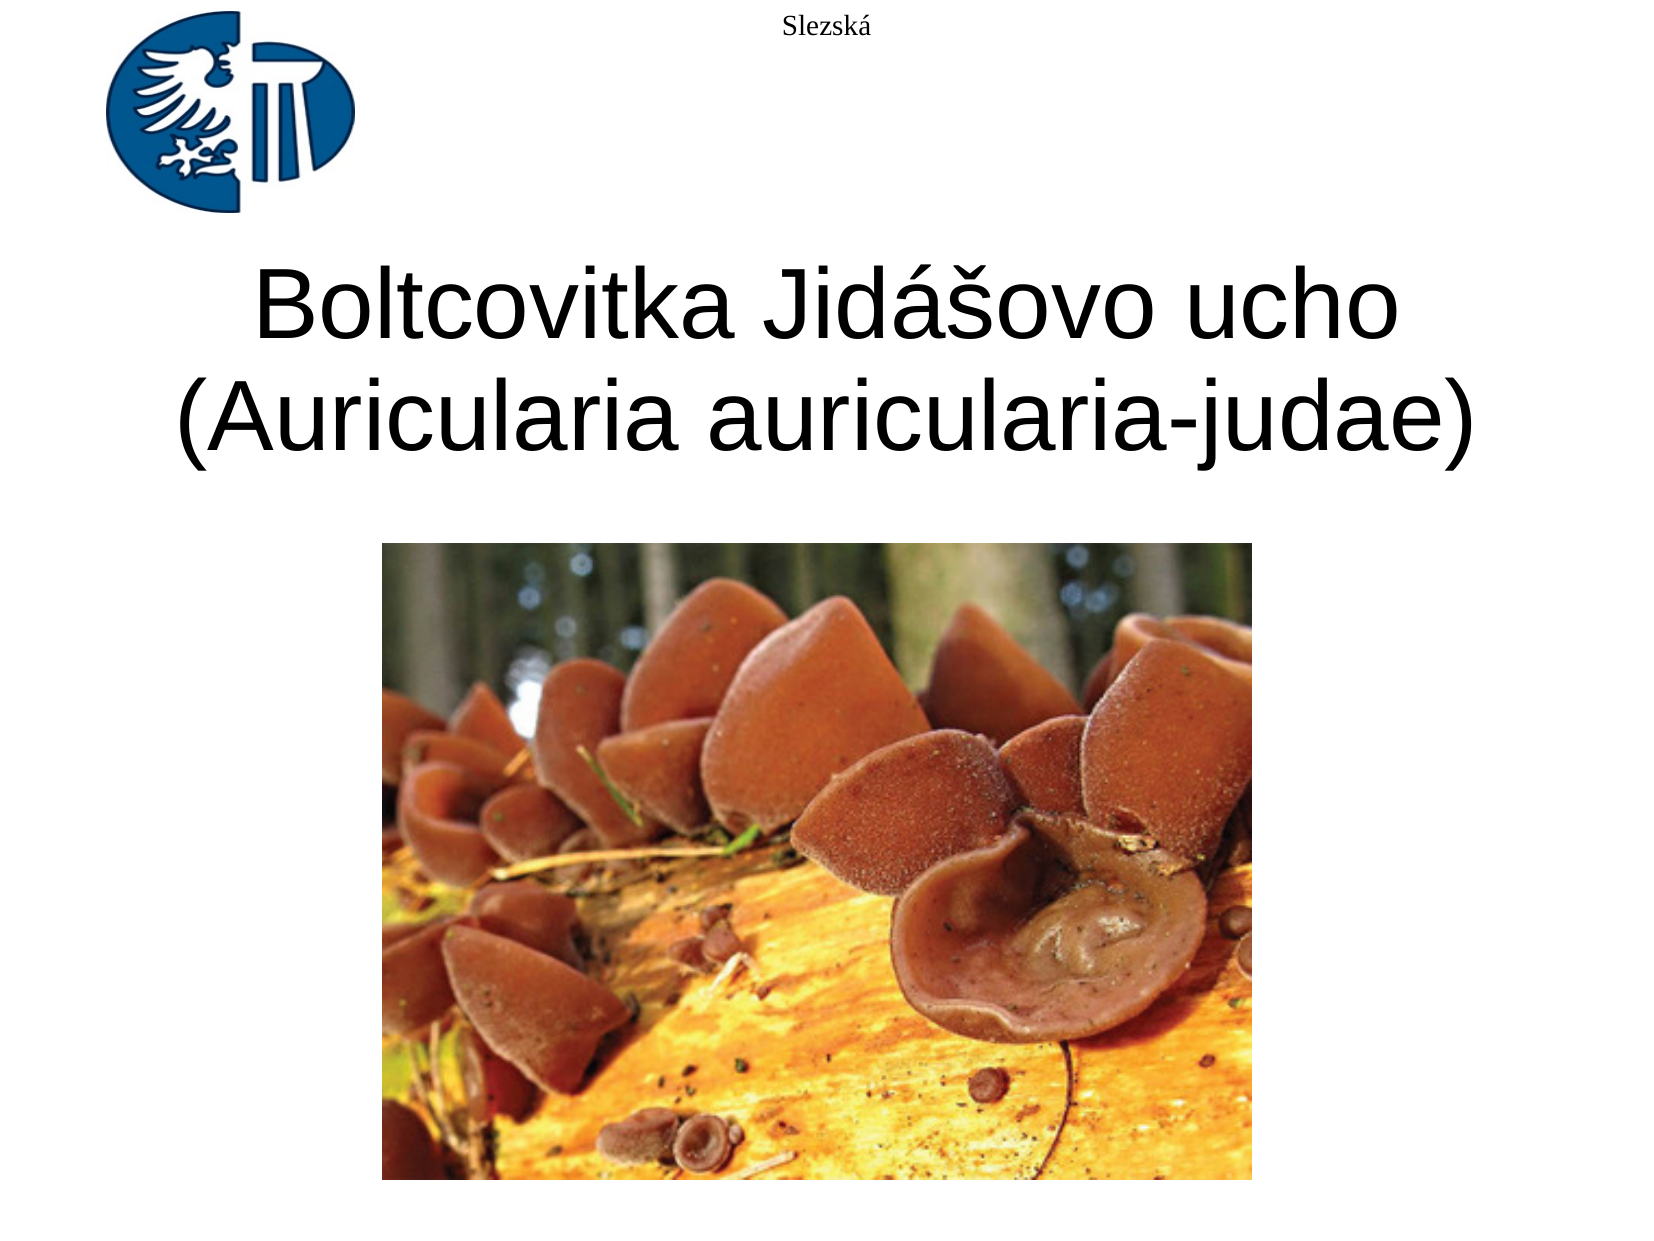

ahoj
# Boltcovitka Jidášovo ucho (Auricularia auricularia-judae)